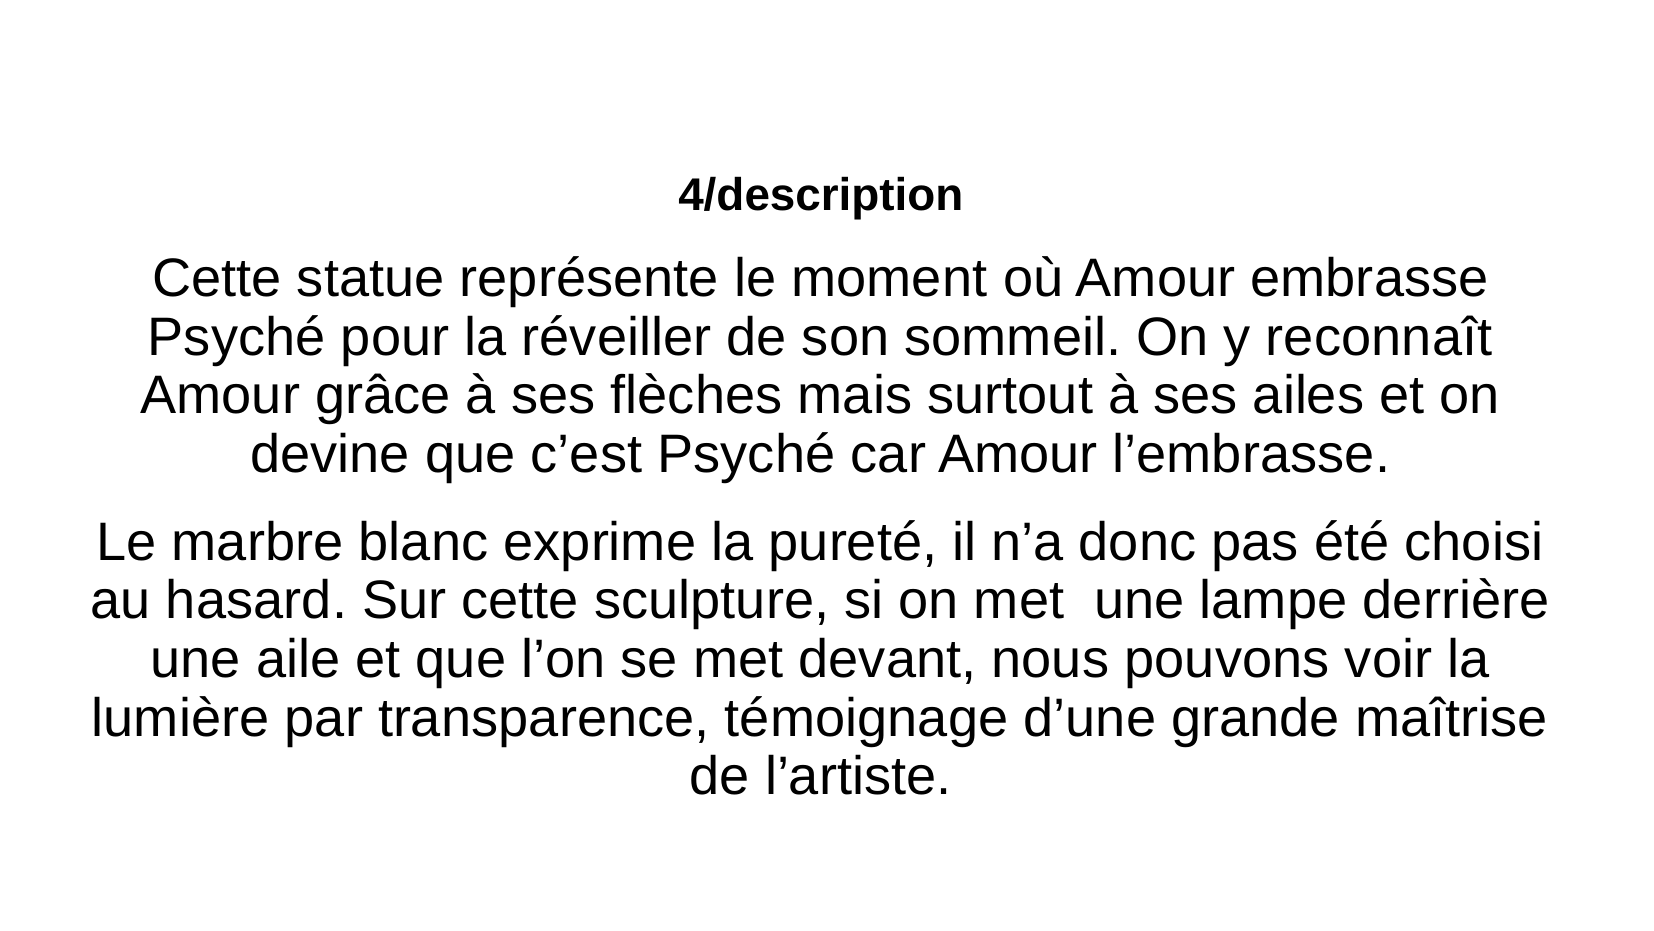

# 4/description
Cette statue représente le moment où Amour embrasse Psyché pour la réveiller de son sommeil. On y reconnaît Amour grâce à ses flèches mais surtout à ses ailes et on devine que c’est Psyché car Amour l’embrasse.
Le marbre blanc exprime la pureté, il n’a donc pas été choisi au hasard. Sur cette sculpture, si on met une lampe derrière une aile et que l’on se met devant, nous pouvons voir la lumière par transparence, témoignage d’une grande maîtrise de l’artiste.